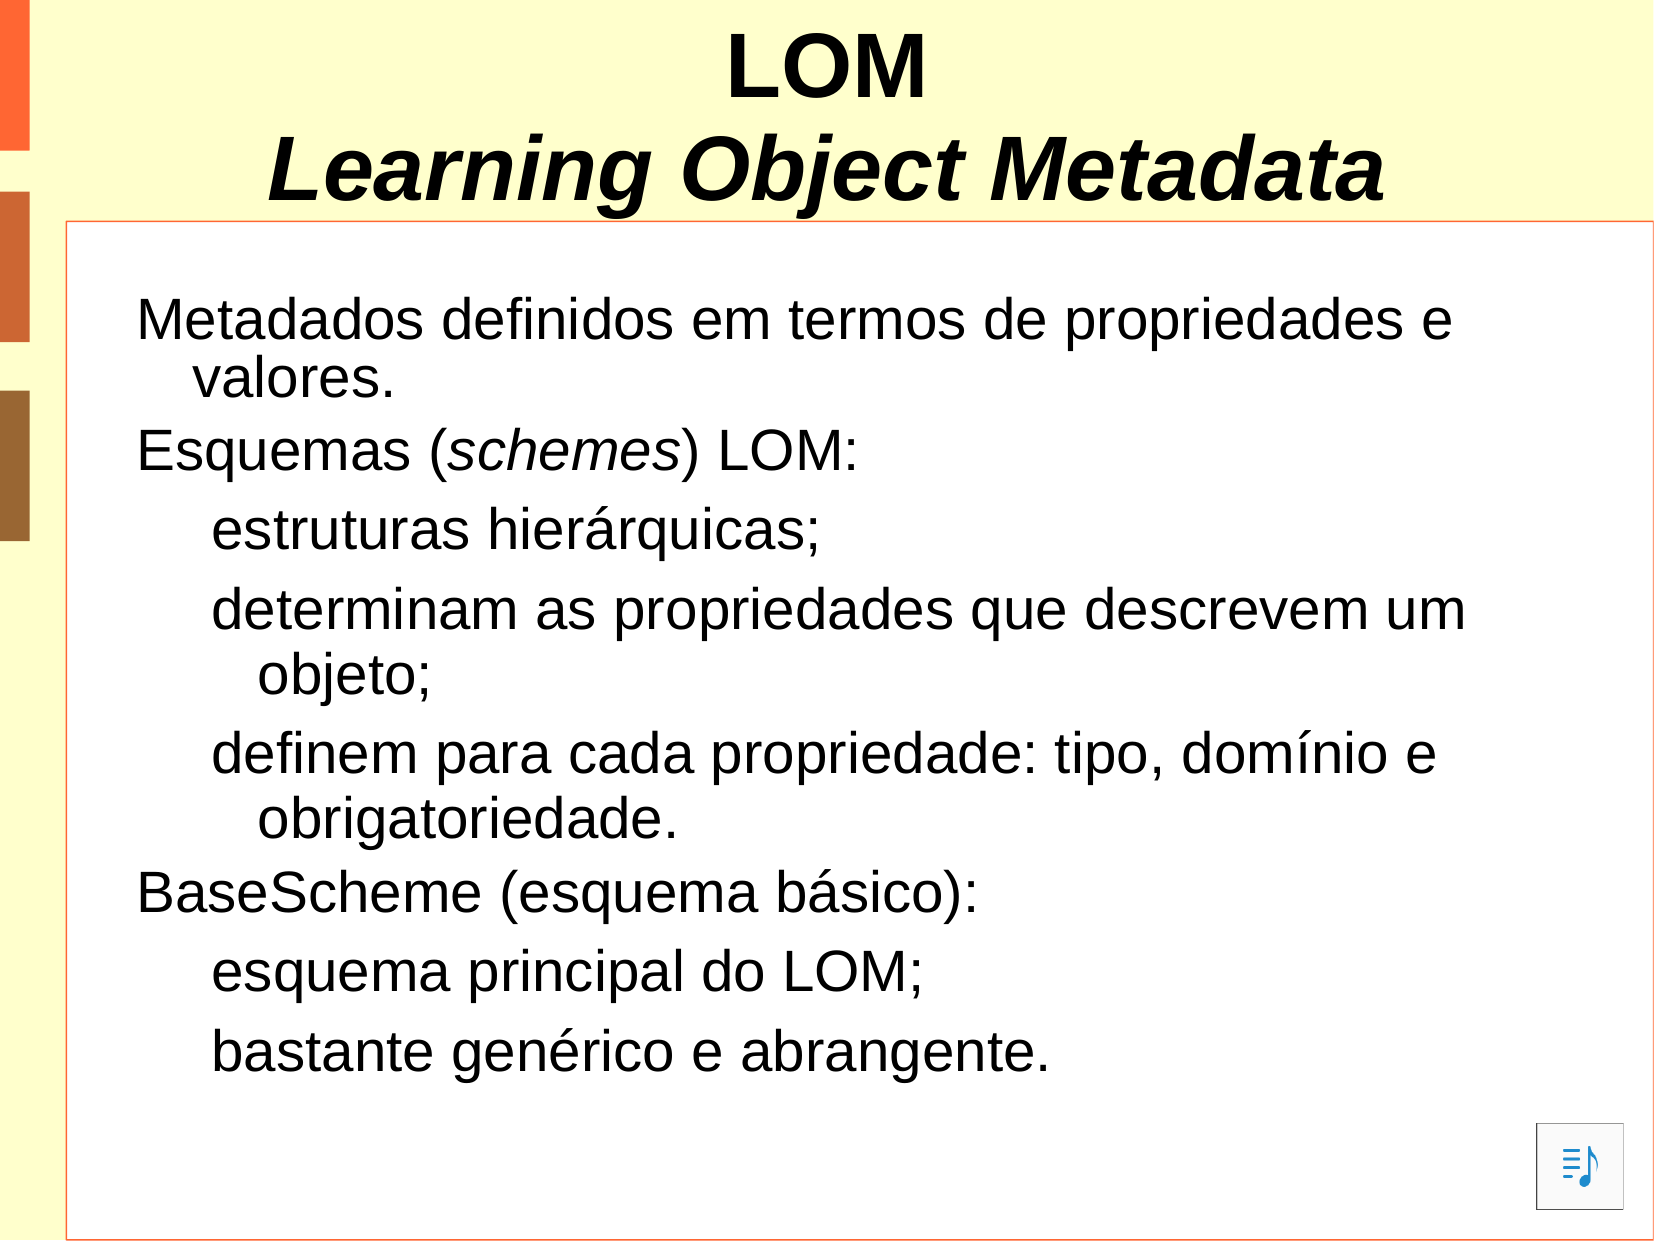

LOM
Learning Object Metadata
# Metadados definidos em termos de propriedades e valores.
Esquemas (schemes) LOM:
estruturas hierárquicas;
determinam as propriedades que descrevem um objeto;
definem para cada propriedade: tipo, domínio e obrigatoriedade.
BaseScheme (esquema básico):
esquema principal do LOM;
bastante genérico e abrangente.